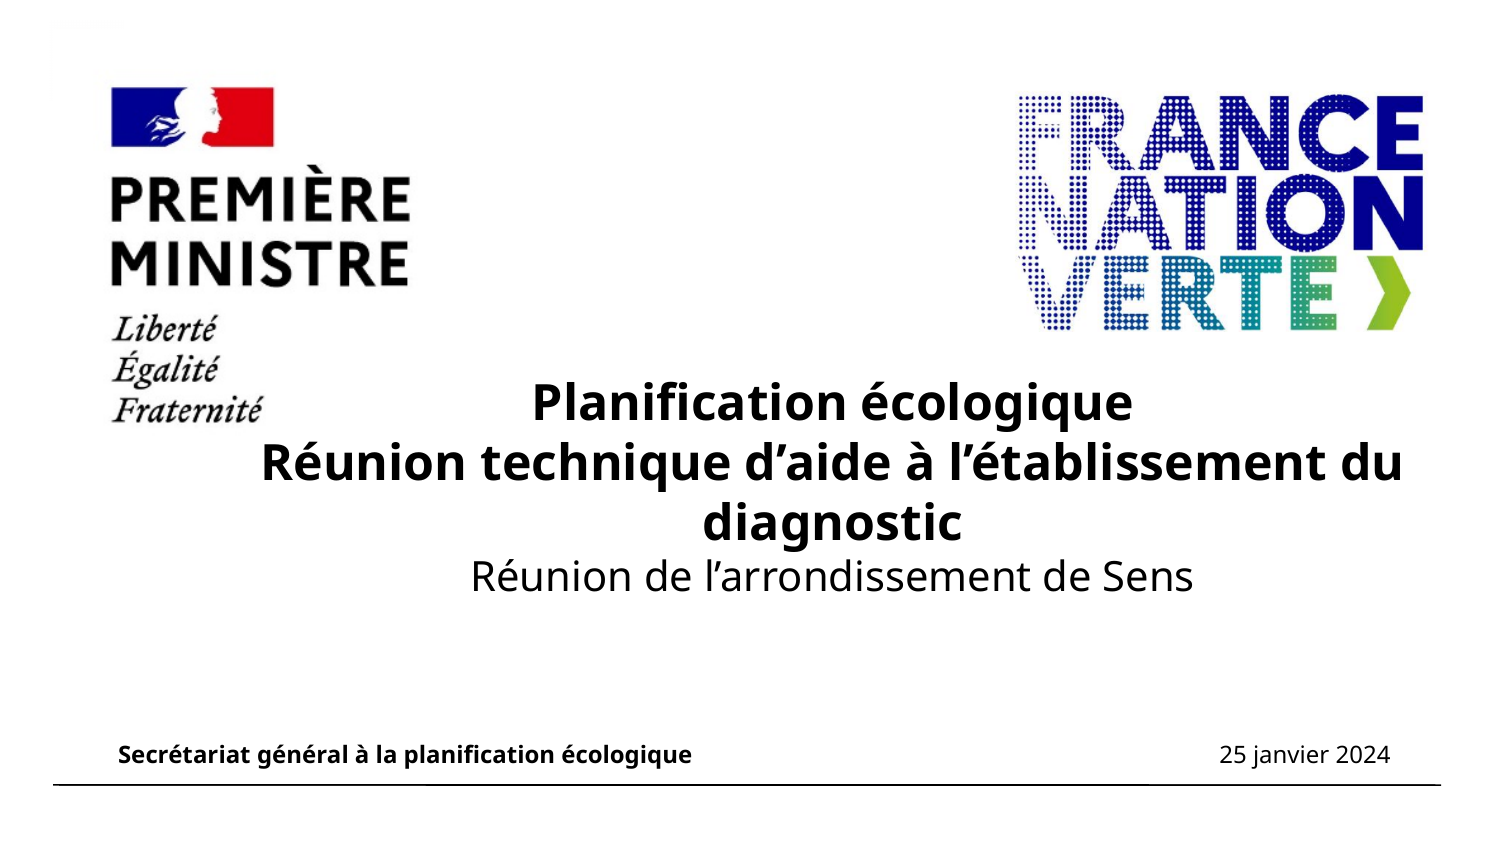

# ²
Planification écologique
Réunion technique d’aide à l’établissement du diagnostic
Réunion de l’arrondissement de Sens
Secrétariat général à la planification écologique
25 janvier 2024
1